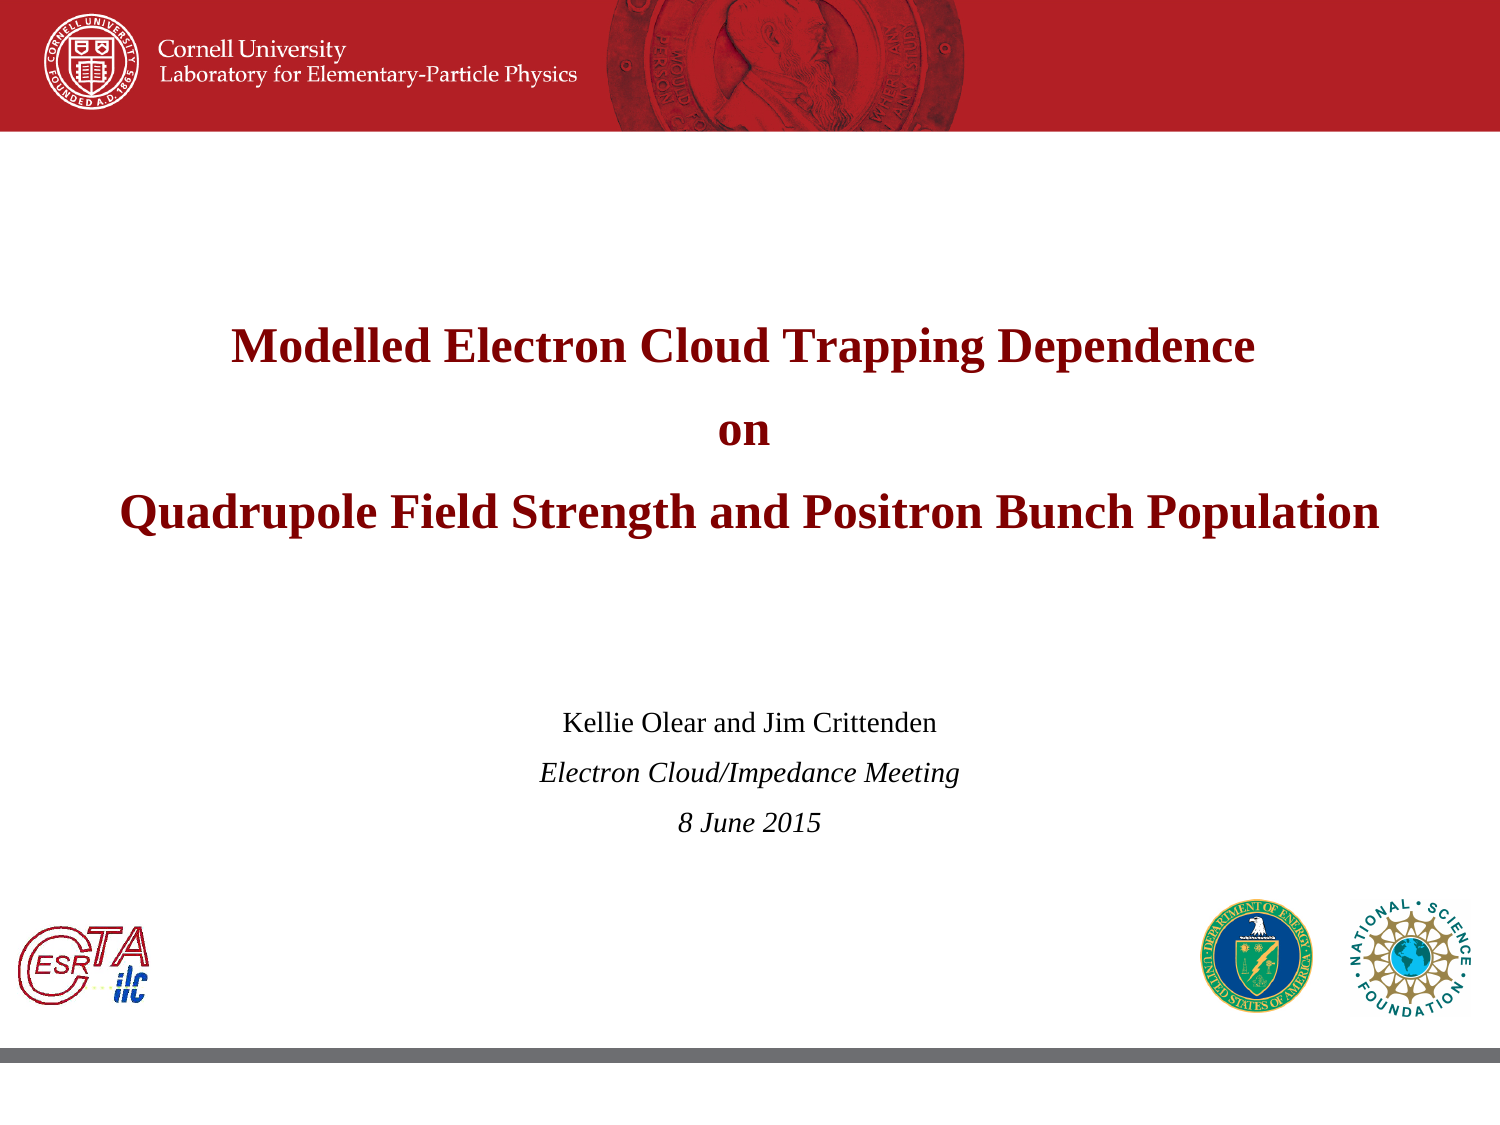

Modelled Electron Cloud Trapping Dependence
on
Quadrupole Field Strength and Positron Bunch Population
# Kellie Olear and Jim Crittenden
Electron Cloud/Impedance Meeting
8 June 2015